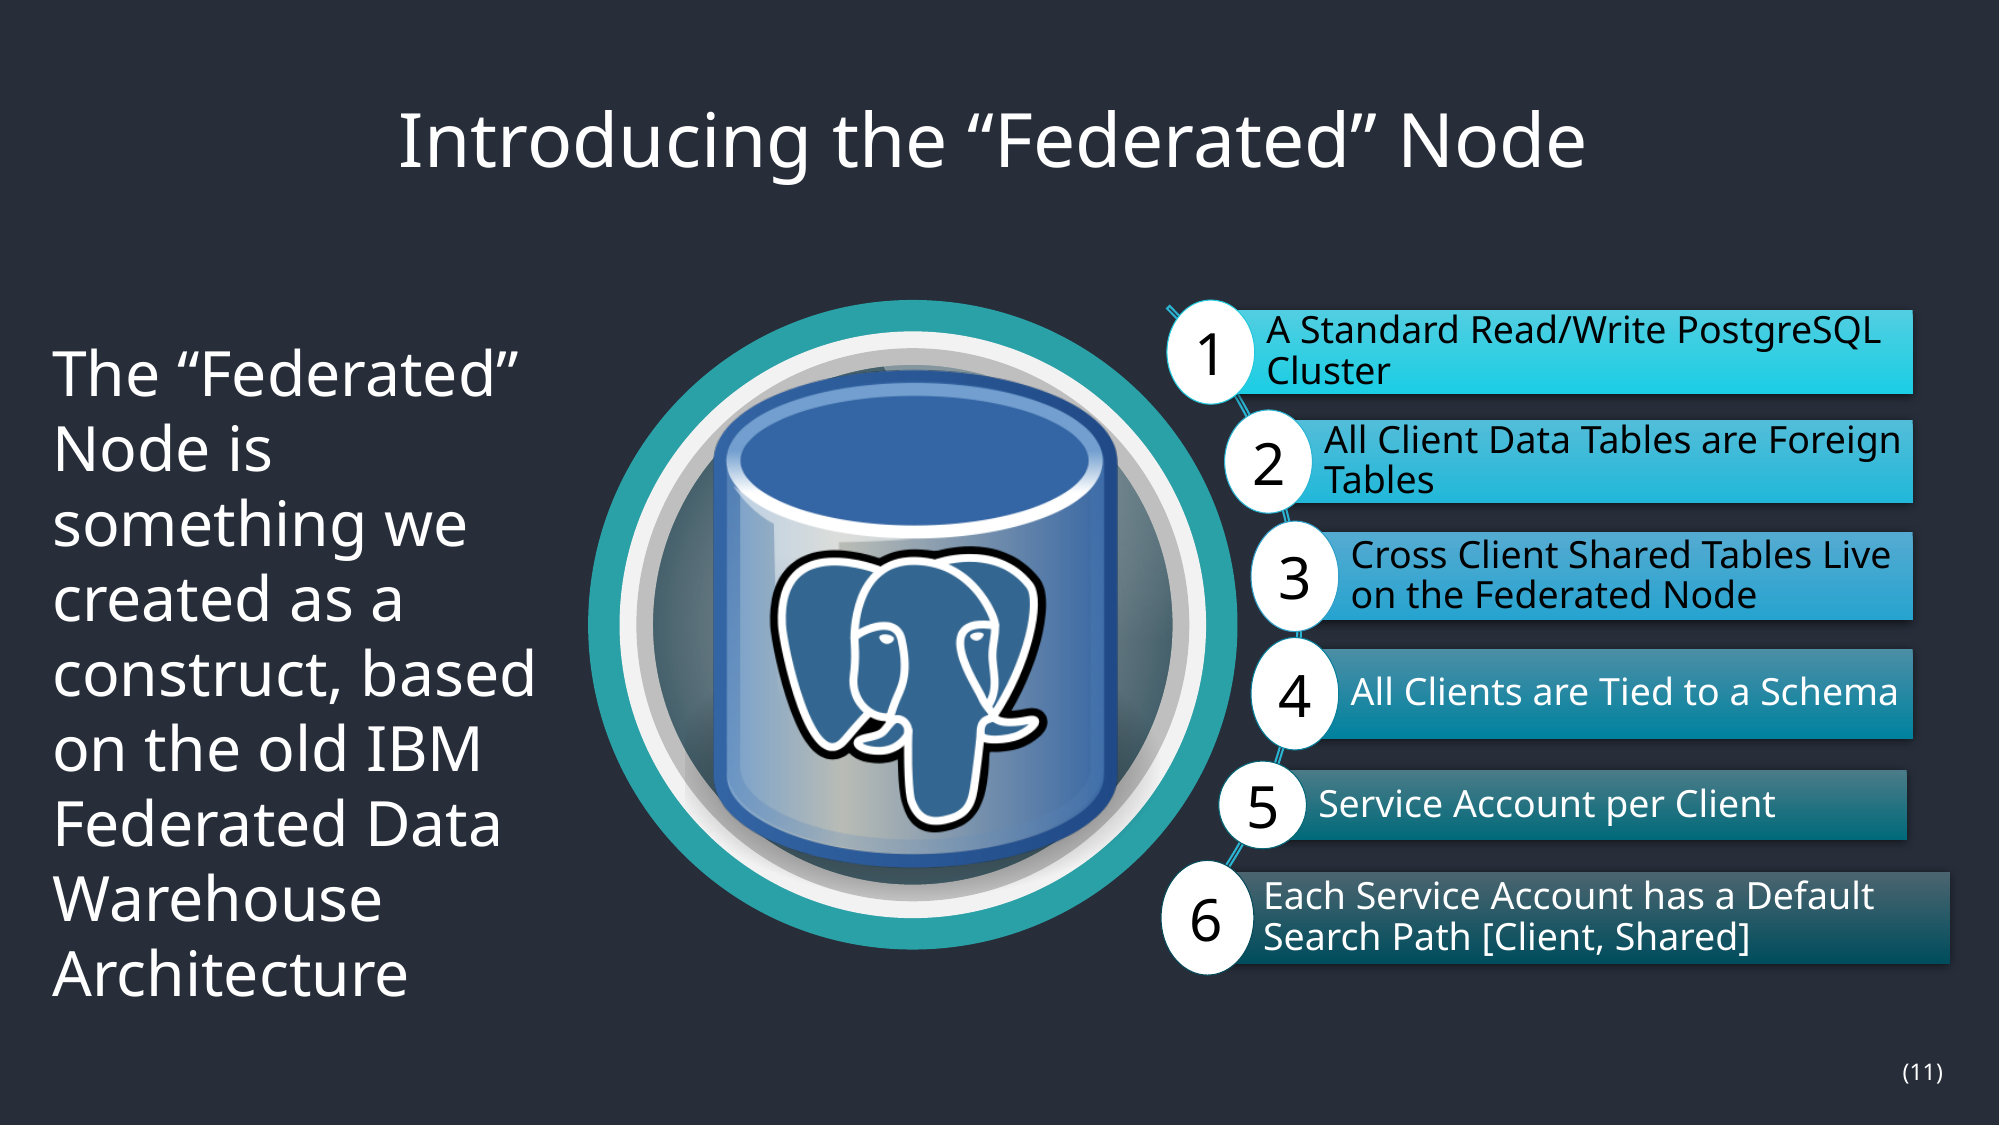

Introducing the “Federated” Node
1
A Standard Read/Write PostgreSQL Cluster
The “Federated” Node is something we created as a construct, based on the old IBM Federated Data Warehouse Architecture
2
All Client Data Tables are Foreign Tables
3
Cross Client Shared Tables Live on the Federated Node
4
All Clients are Tied to a Schema
5
Service Account per Client
6
Each Service Account has a Default Search Path [Client, Shared]